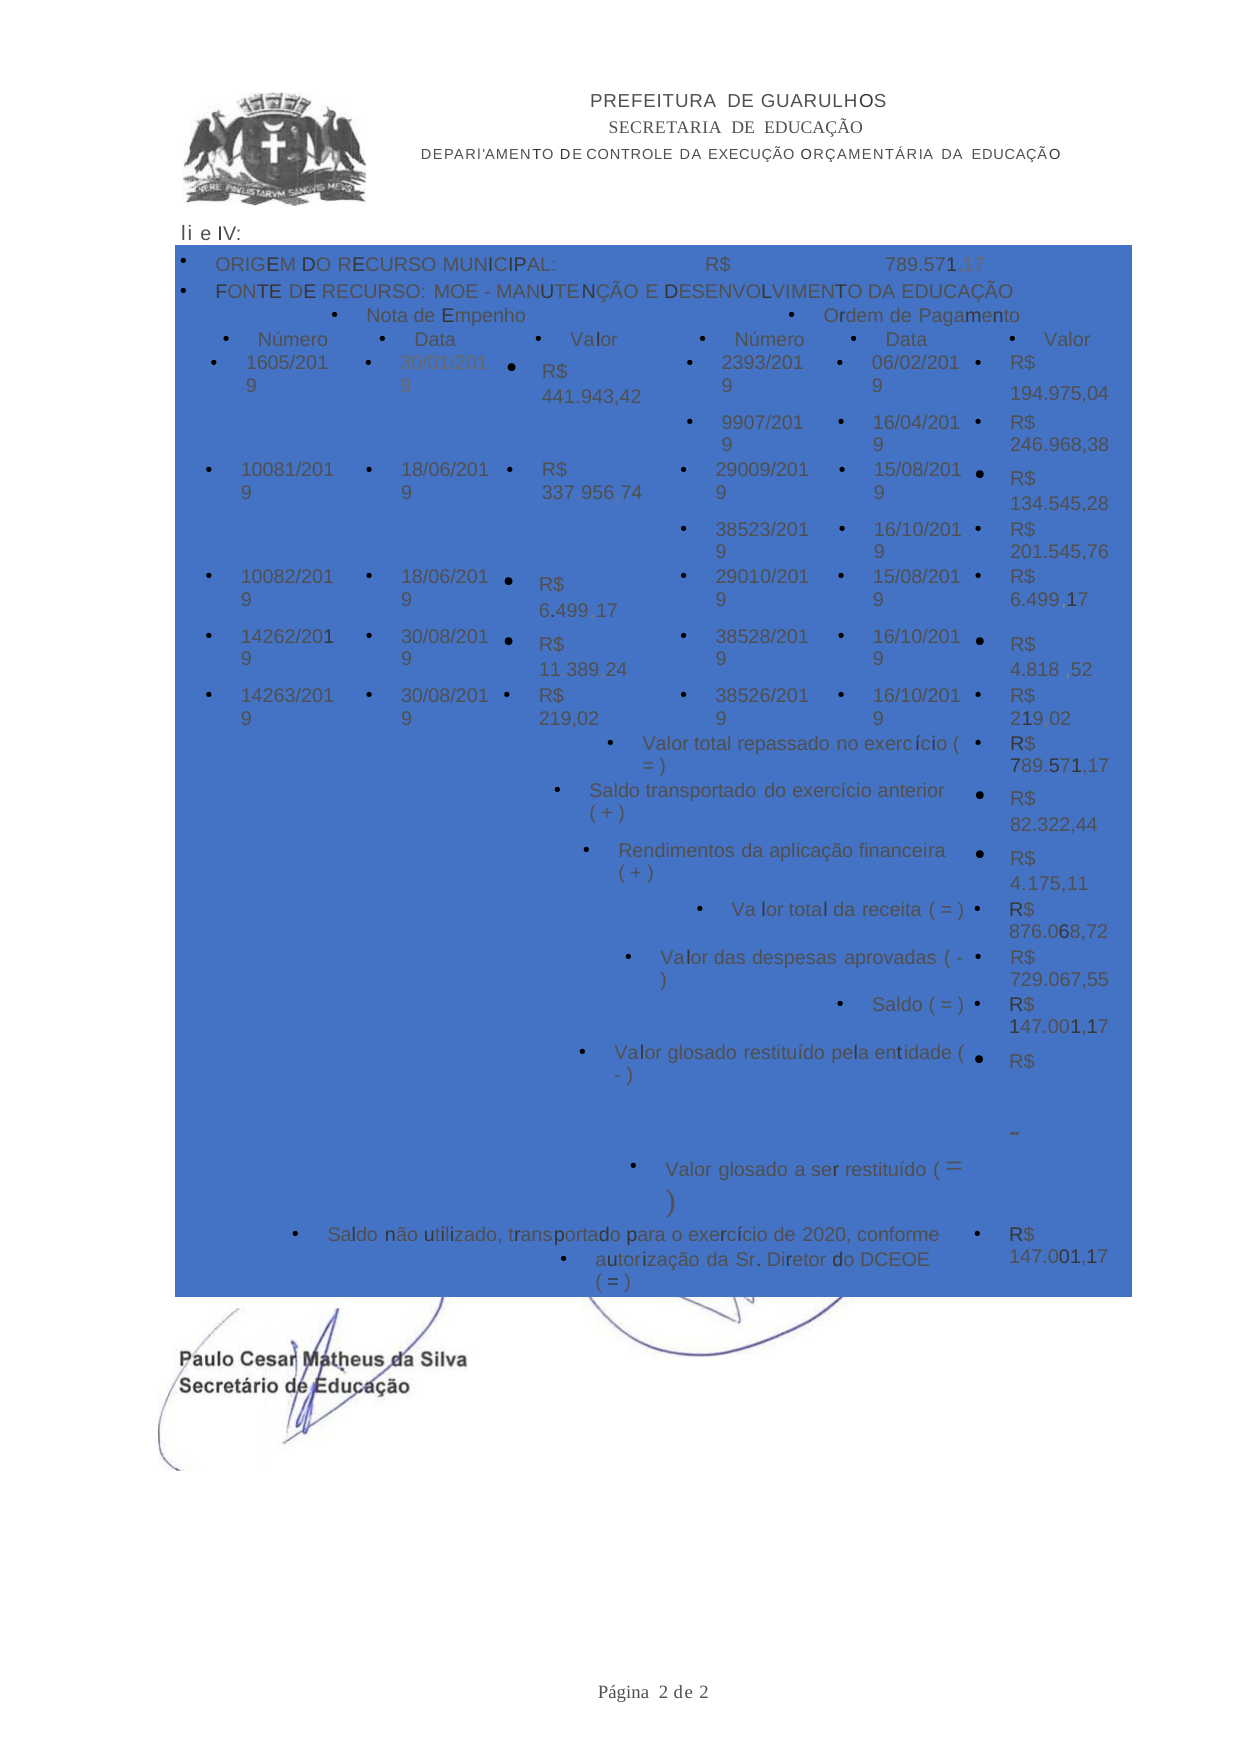

PREFEITURA DE GUARULHOS
SECRETARIA DE EDUCAÇÃO
DEPARl'AMENTO DE CONTROLE DA EXECUÇÃO ORÇAMENTÁRIA DA EDUCAÇÃO
li e IV:
| ORIGEM DO RECURSO MUNICIPAL: R$ 789.571,17 | | | | | |
| --- | --- | --- | --- | --- | --- |
| FONTE DE RECURSO: MOE - MANUTENÇÃO E DESENVOLVIMENTO DA EDUCAÇÃO | | | | | |
| Nota de Empenho | | | Ordem de Pagamento | | |
| Número | Data | Valor | Número | Data | Valor |
| 1605/2019 | 30/01/2019 | R$ 441.943,42 | 2393/2019 | 06/02/2019 | R$ 194.975,04 |
| | | | 9907/2019 | 16/04/2019 | R$ 246.968,38 |
| 10081/2019 | 18/06/2019 | R$ 337.956,74 | 29009/2019 | 15/08/2019 | R$ 134.545,28 |
| | | | 38523/2019 | 16/10/2019 | R$ 201.545,76 |
| 10082/2019 | 18/06/2019 | R$ 6.499,17 | 29010/2019 | 15/08/2019 | R$ 6.499,17 |
| 14262/2019 | 30/08/2019 | R$ 11.389,24 | 38528/2019 | 16/10/2019 | R$ 4.818 ,52 |
| 14263/2019 | 30/08/2019 | R$ 219,02 | 38526/2019 | 16/10/2019 | R$ 219,02 |
| Valor total repassado no exercício ( = ) | | | | | R$ 789.571,17 |
| Saldo transportado do exercício anterior ( + ) | | | | | R$ 82.322,44 |
| Rendimentos da aplicação financeira ( + ) | | | | | R$ 4.175,11 |
| Va lor total da receita ( = ) | | | | | R$ 876.068,72 |
| Valor das despesas aprovadas ( - ) | | | | | R$ 729.067,55 |
| Saldo ( = ) | | | | | R$ 147.001,17 |
| Valor glosado restituído pela entidade ( - ) | | | | | R$ - |
| Valor glosado a ser restituído ( = ) | | | | | |
| Saldo não utilizado, transportado para o exercício de 2020, conforme autorização da Sr. Diretor do DCEOE ( = ) | | | | | R$ 147.001,17 |
Valor das Despesas Glosadas ( i )1	R$	-1
Diante da documentação verificada emitimos Parecer Conclusivo favorável à aprovação das despesas no valor de R$ 729.067,55, ressalvando que a quantia	R$ 147.001, 17 foi transportada para o
exercício de 2020..
De acordo:
Página 2 de 2